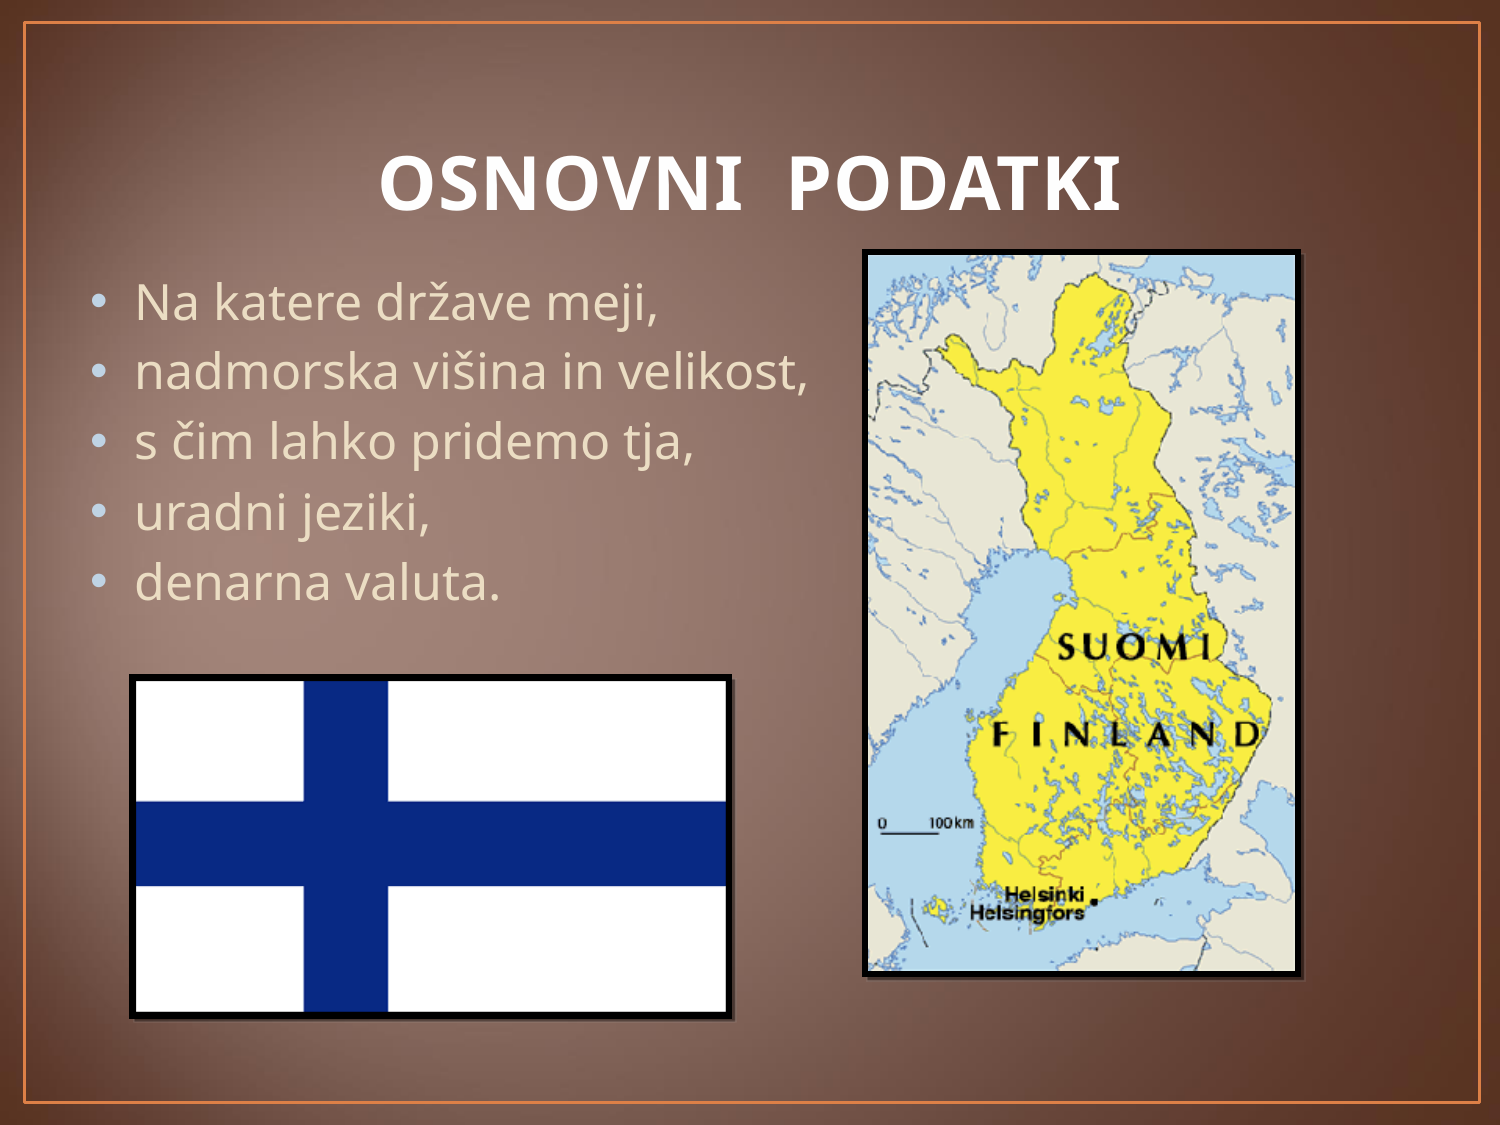

# OSNOVNI PODATKI
Na katere države meji,
nadmorska višina in velikost,
s čim lahko pridemo tja,
uradni jeziki,
denarna valuta.